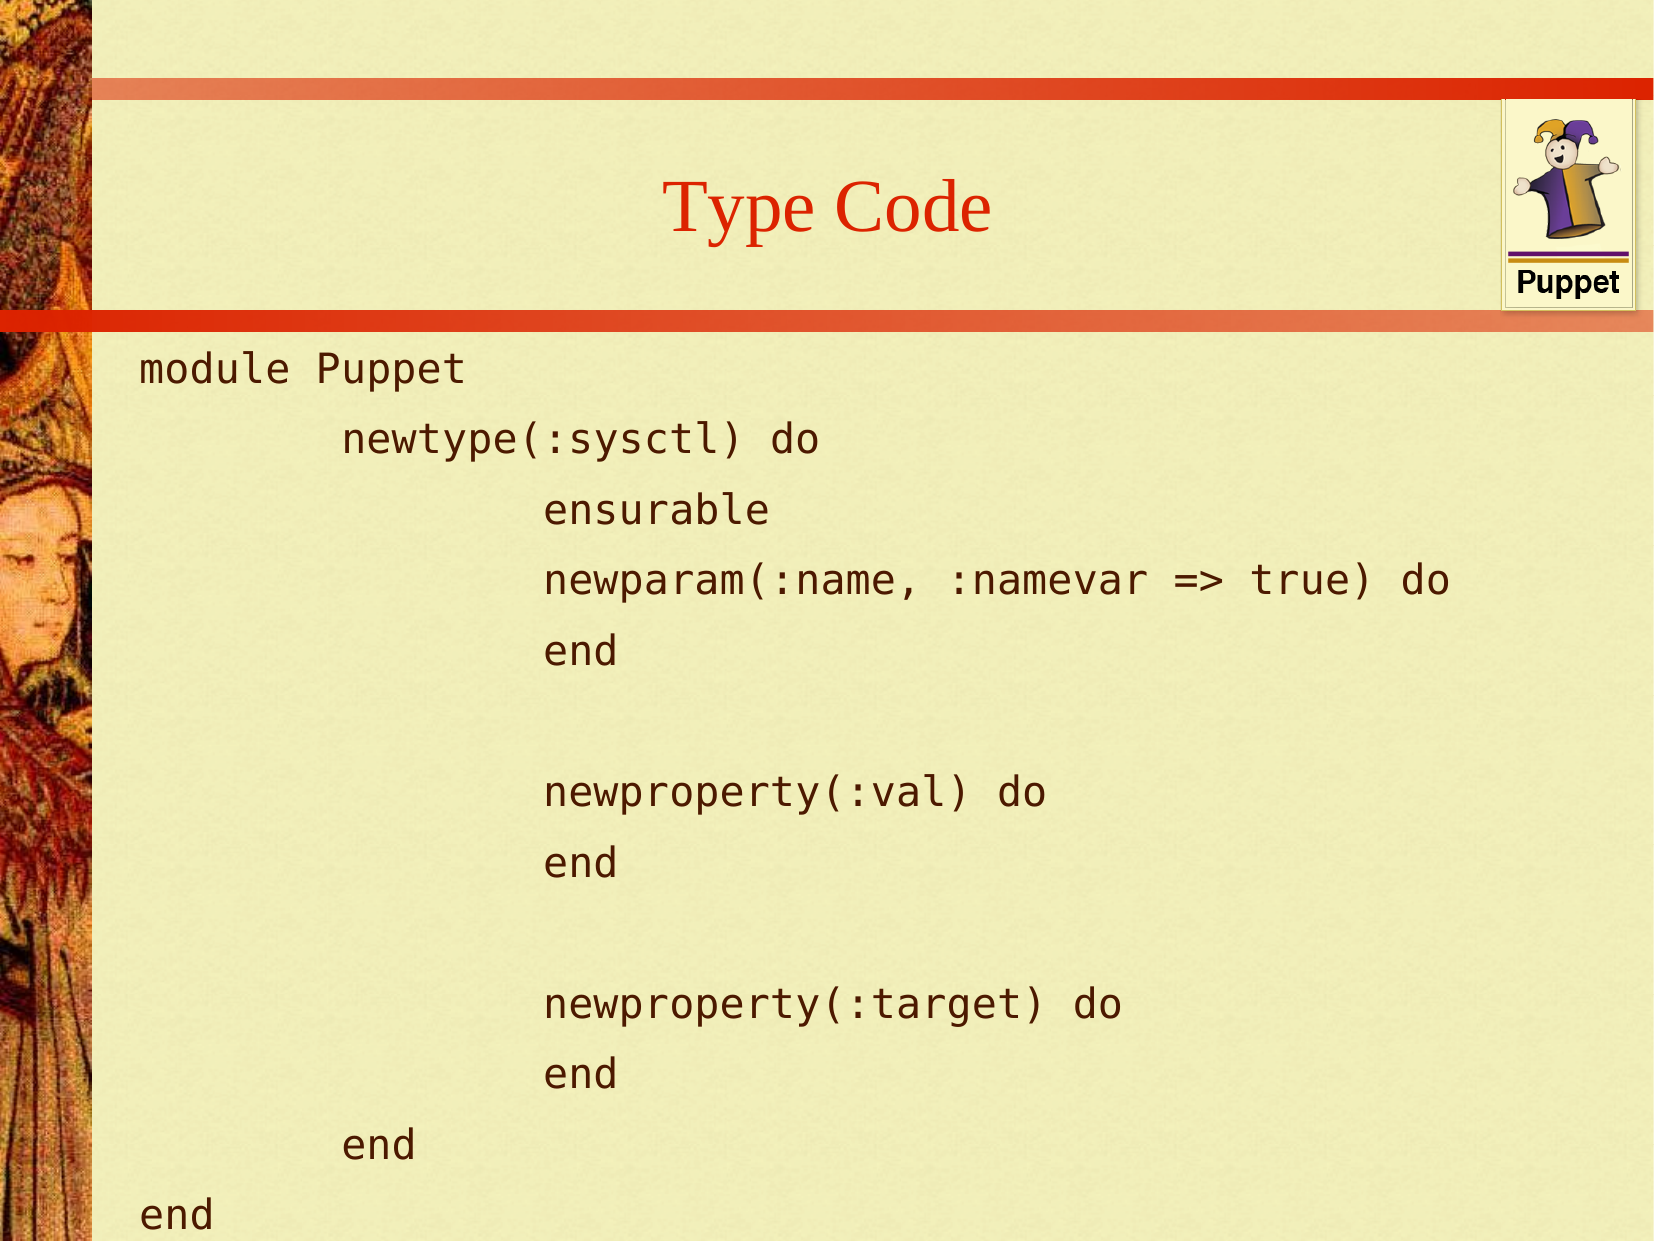

# Type Code
module Puppet
 newtype(:sysctl) do
 ensurable
 newparam(:name, :namevar => true) do
 end
 newproperty(:val) do
 end
 newproperty(:target) do
 end
 end
end